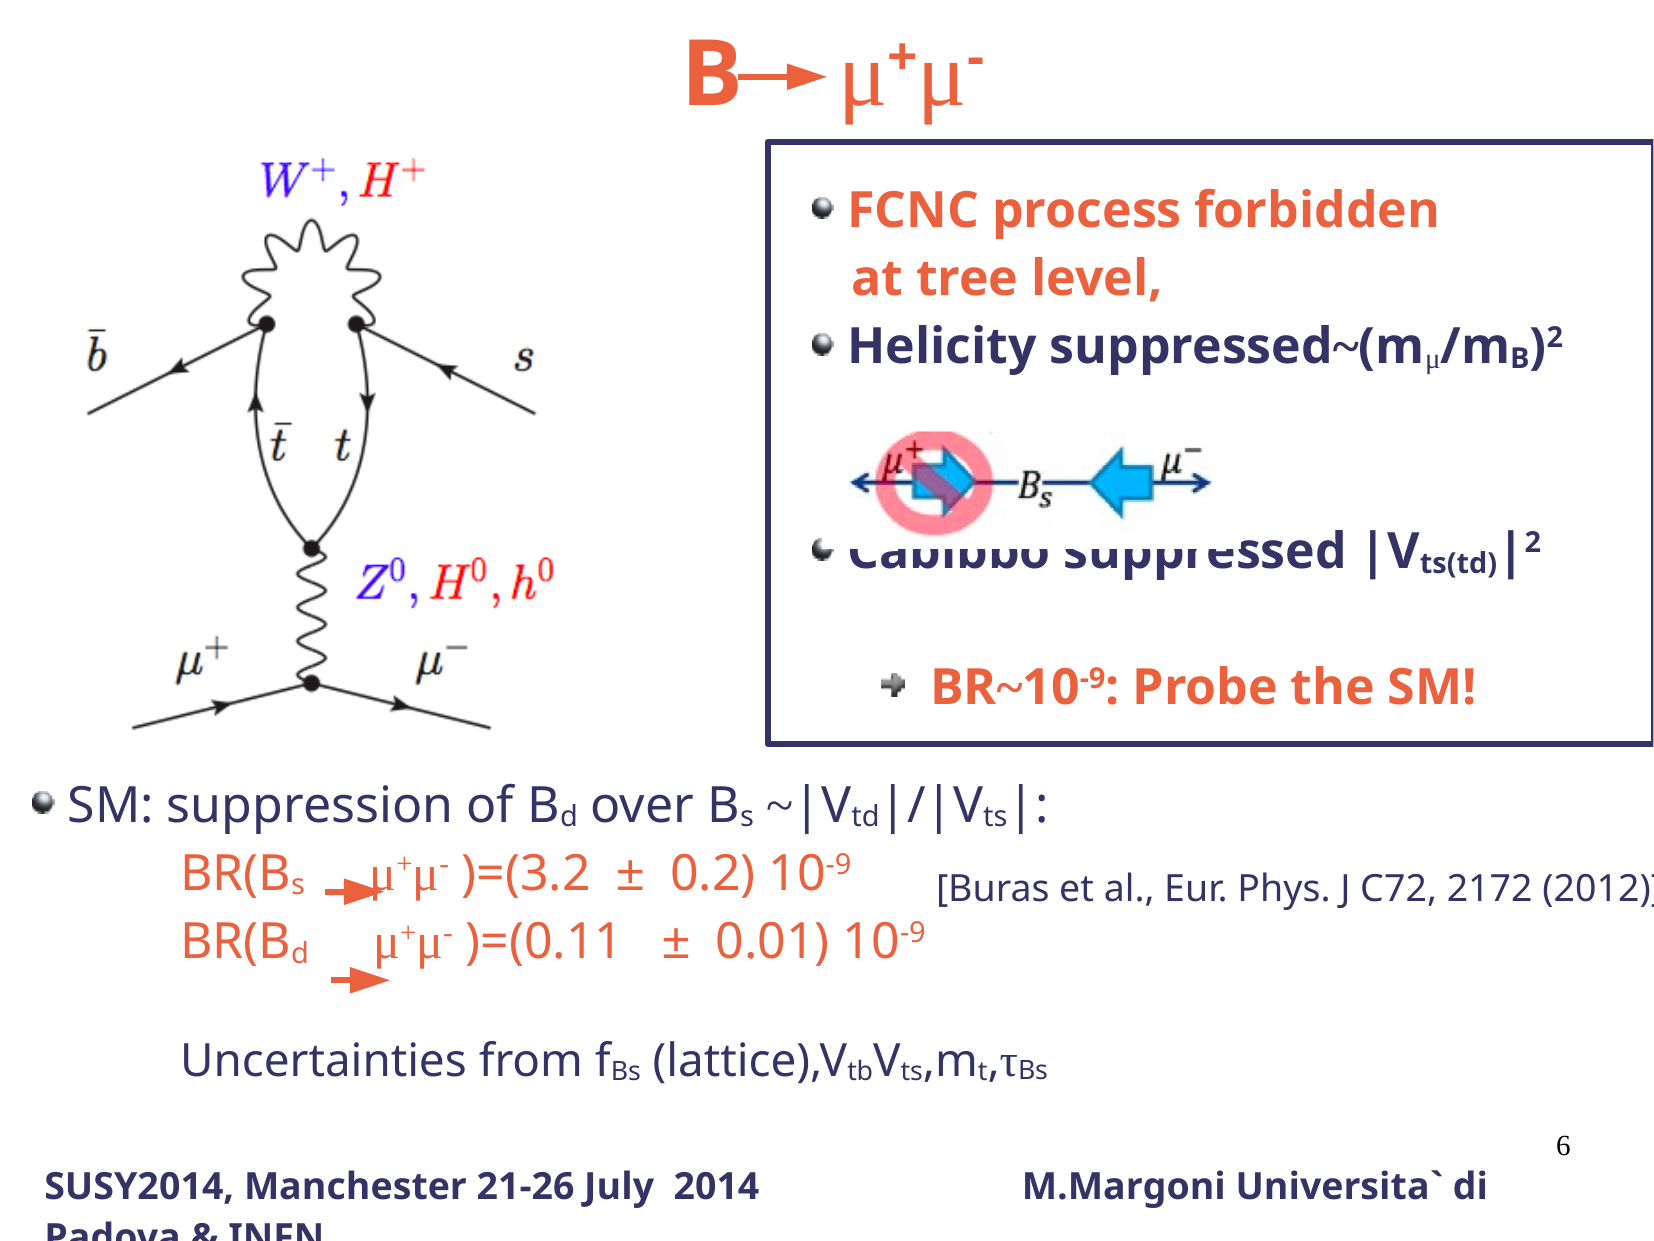

# B μ+μ-
FCNC process forbidden
 at tree level,
Helicity suppressed~(mμ/mB)2
Cabibbo suppressed |Vts(td)|2
 BR~10-9: Probe the SM!
SM: suppression of Bd over Bs ~|Vtd|/|Vts|:
		BR(Bs μ+μ- )=(3.2 ± 0.2) 10-9
		BR(Bd μ+μ- )=(0.11 ± 0.01) 10-9
[Buras et al., Eur. Phys. J C72, 2172 (2012)]
Uncertainties from fBs (lattice),VtbVts,mt,τBs
6
SUSY2014, Manchester 21-26 July 2014 M.Margoni Universita` di Padova & INFN